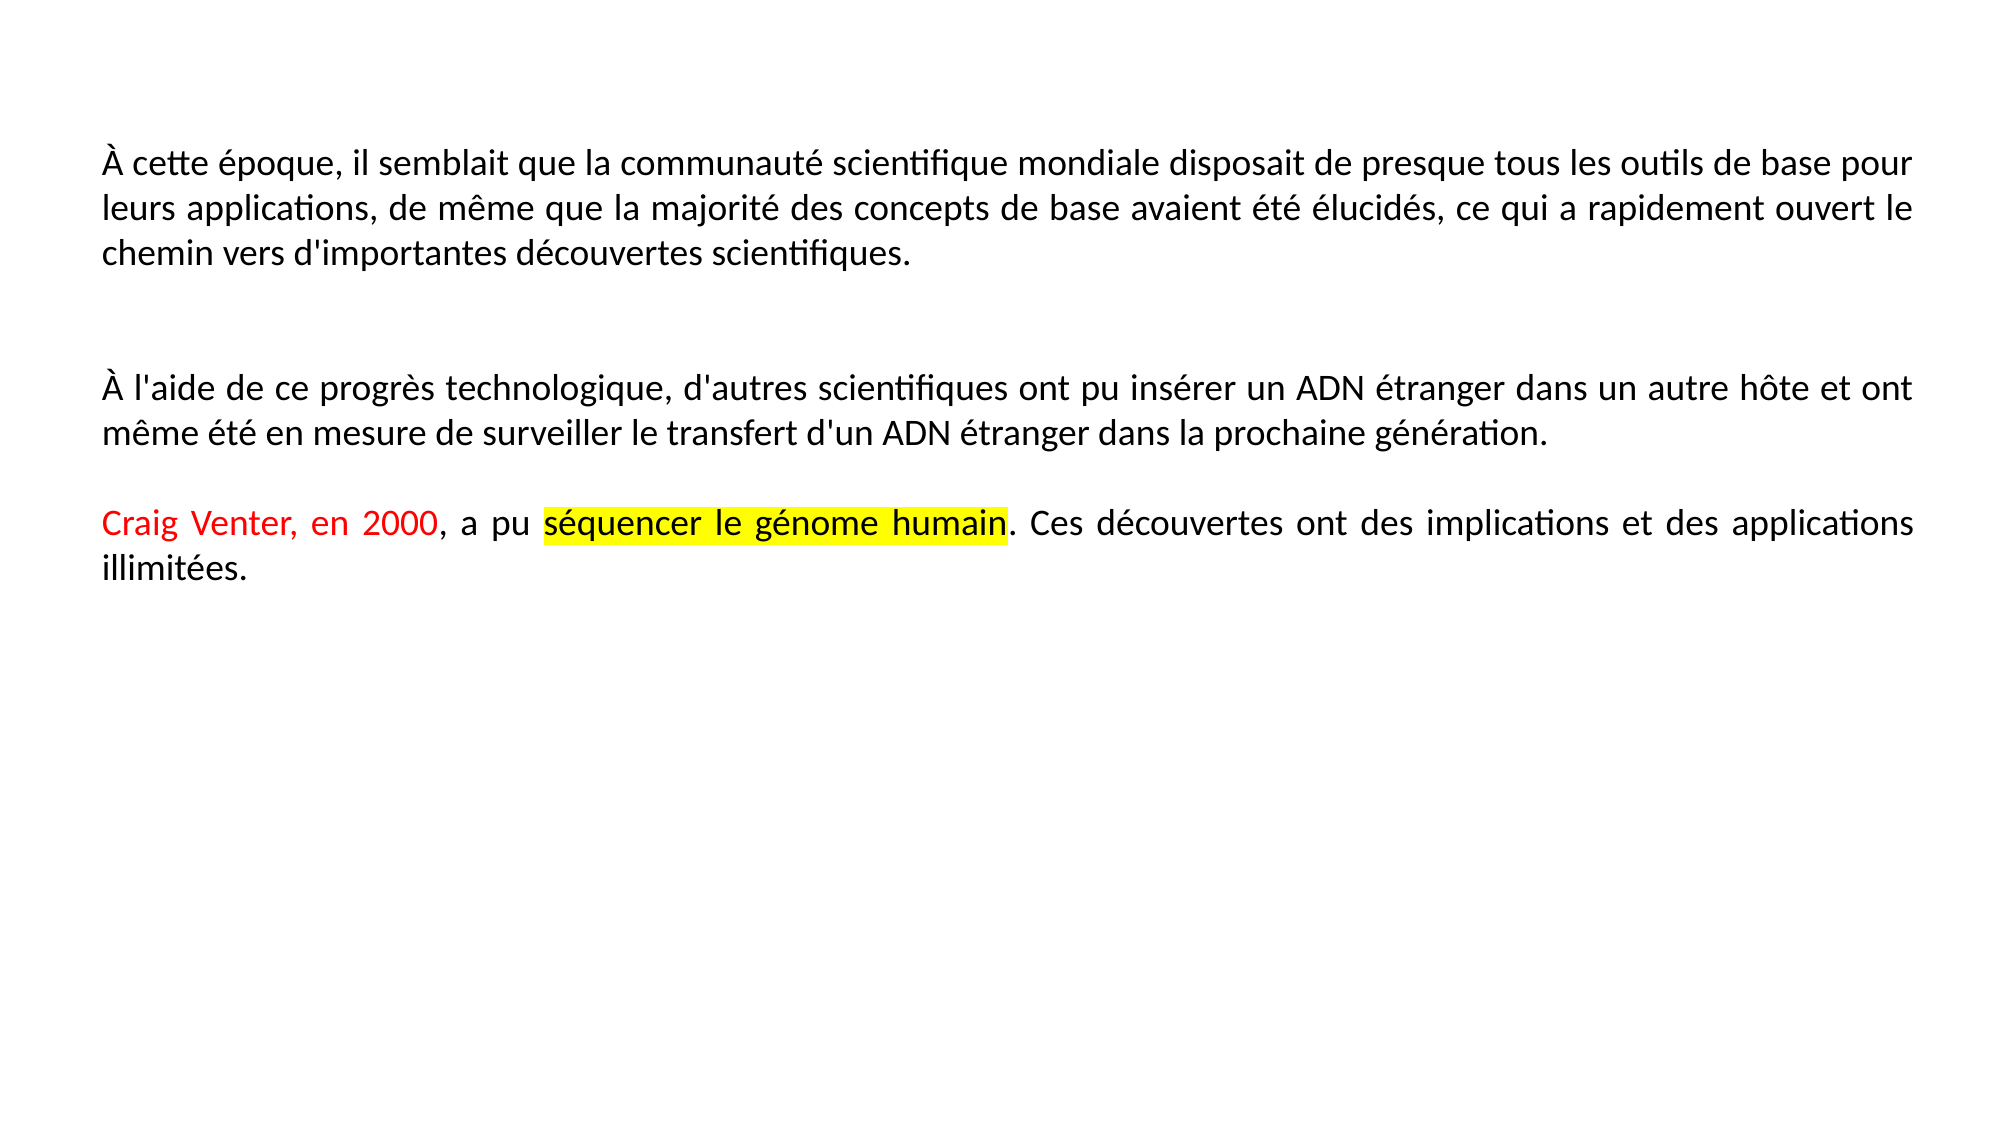

À cette époque, il semblait que la communauté scientifique mondiale disposait de presque tous les outils de base pour leurs applications, de même que la majorité des concepts de base avaient été élucidés, ce qui a rapidement ouvert le chemin vers d'importantes découvertes scientifiques.
À l'aide de ce progrès technologique, d'autres scientifiques ont pu insérer un ADN étranger dans un autre hôte et ont même été en mesure de surveiller le transfert d'un ADN étranger dans la prochaine génération.
Craig Venter, en 2000, a pu séquencer le génome humain. Ces découvertes ont des implications et des applications illimitées.